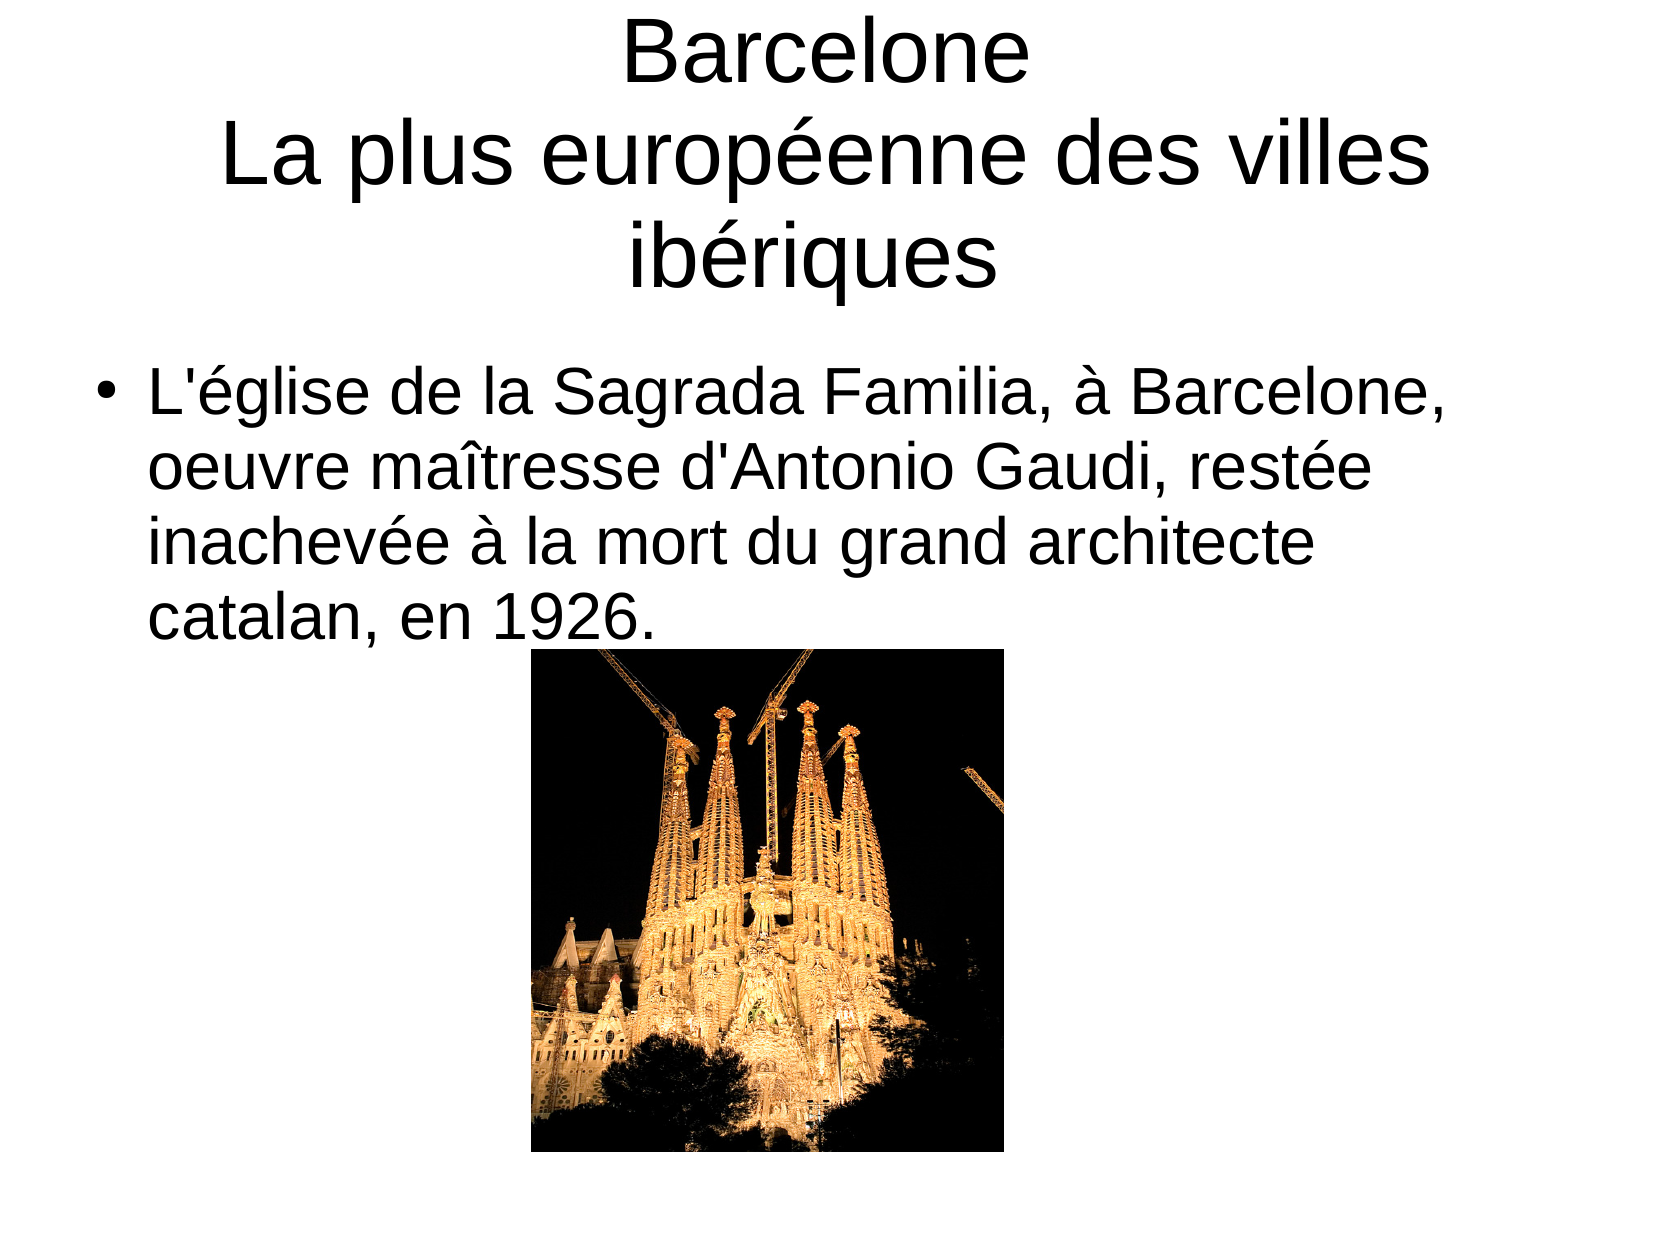

# Barcelone La plus européenne des villes ibériques
L'église de la Sagrada Familia, à Barcelone, oeuvre maîtresse d'Antonio Gaudi, restée inachevée à la mort du grand architecte catalan, en 1926.